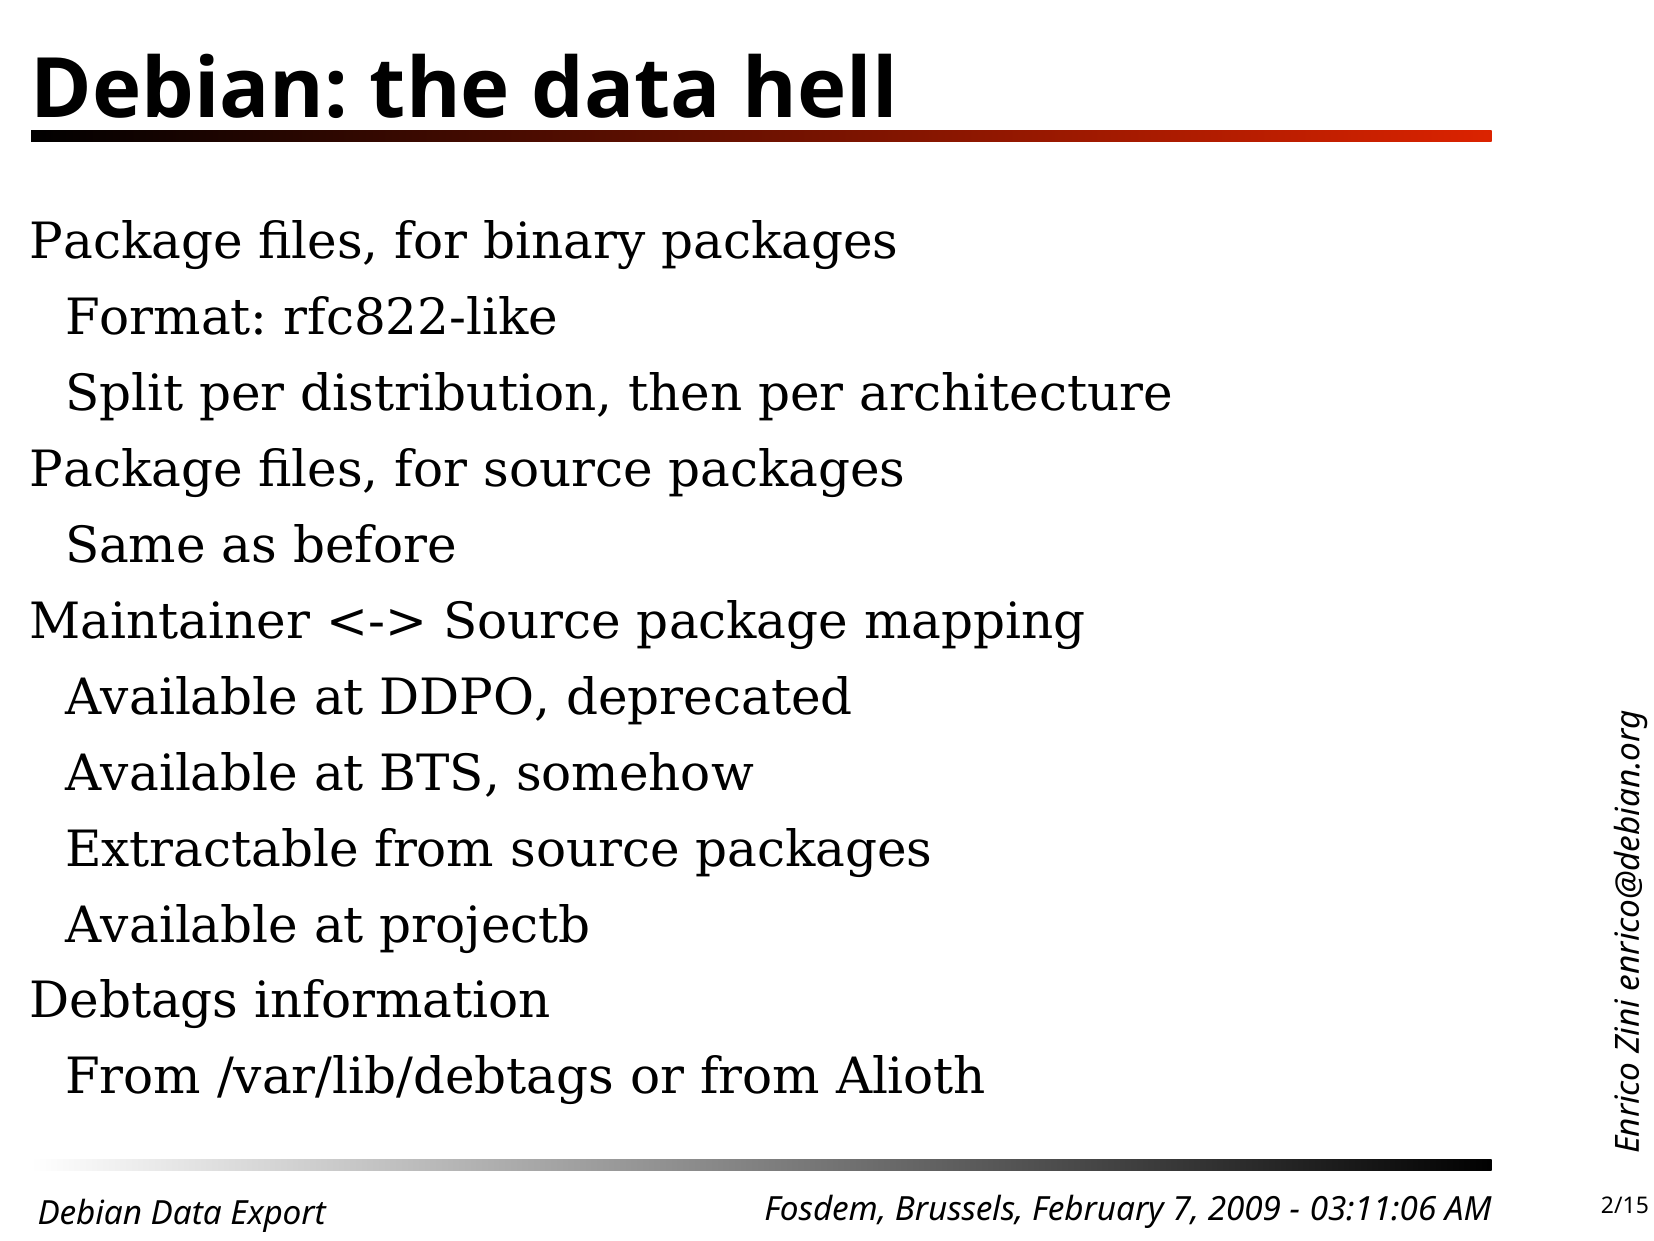

Debian: the data hell
Package files, for binary packages
Format: rfc822-like
Split per distribution, then per architecture
Package files, for source packages
Same as before
Maintainer <-> Source package mapping
Available at DDPO, deprecated
Available at BTS, somehow
Extractable from source packages
Available at projectb
Debtags information
From /var/lib/debtags or from Alioth